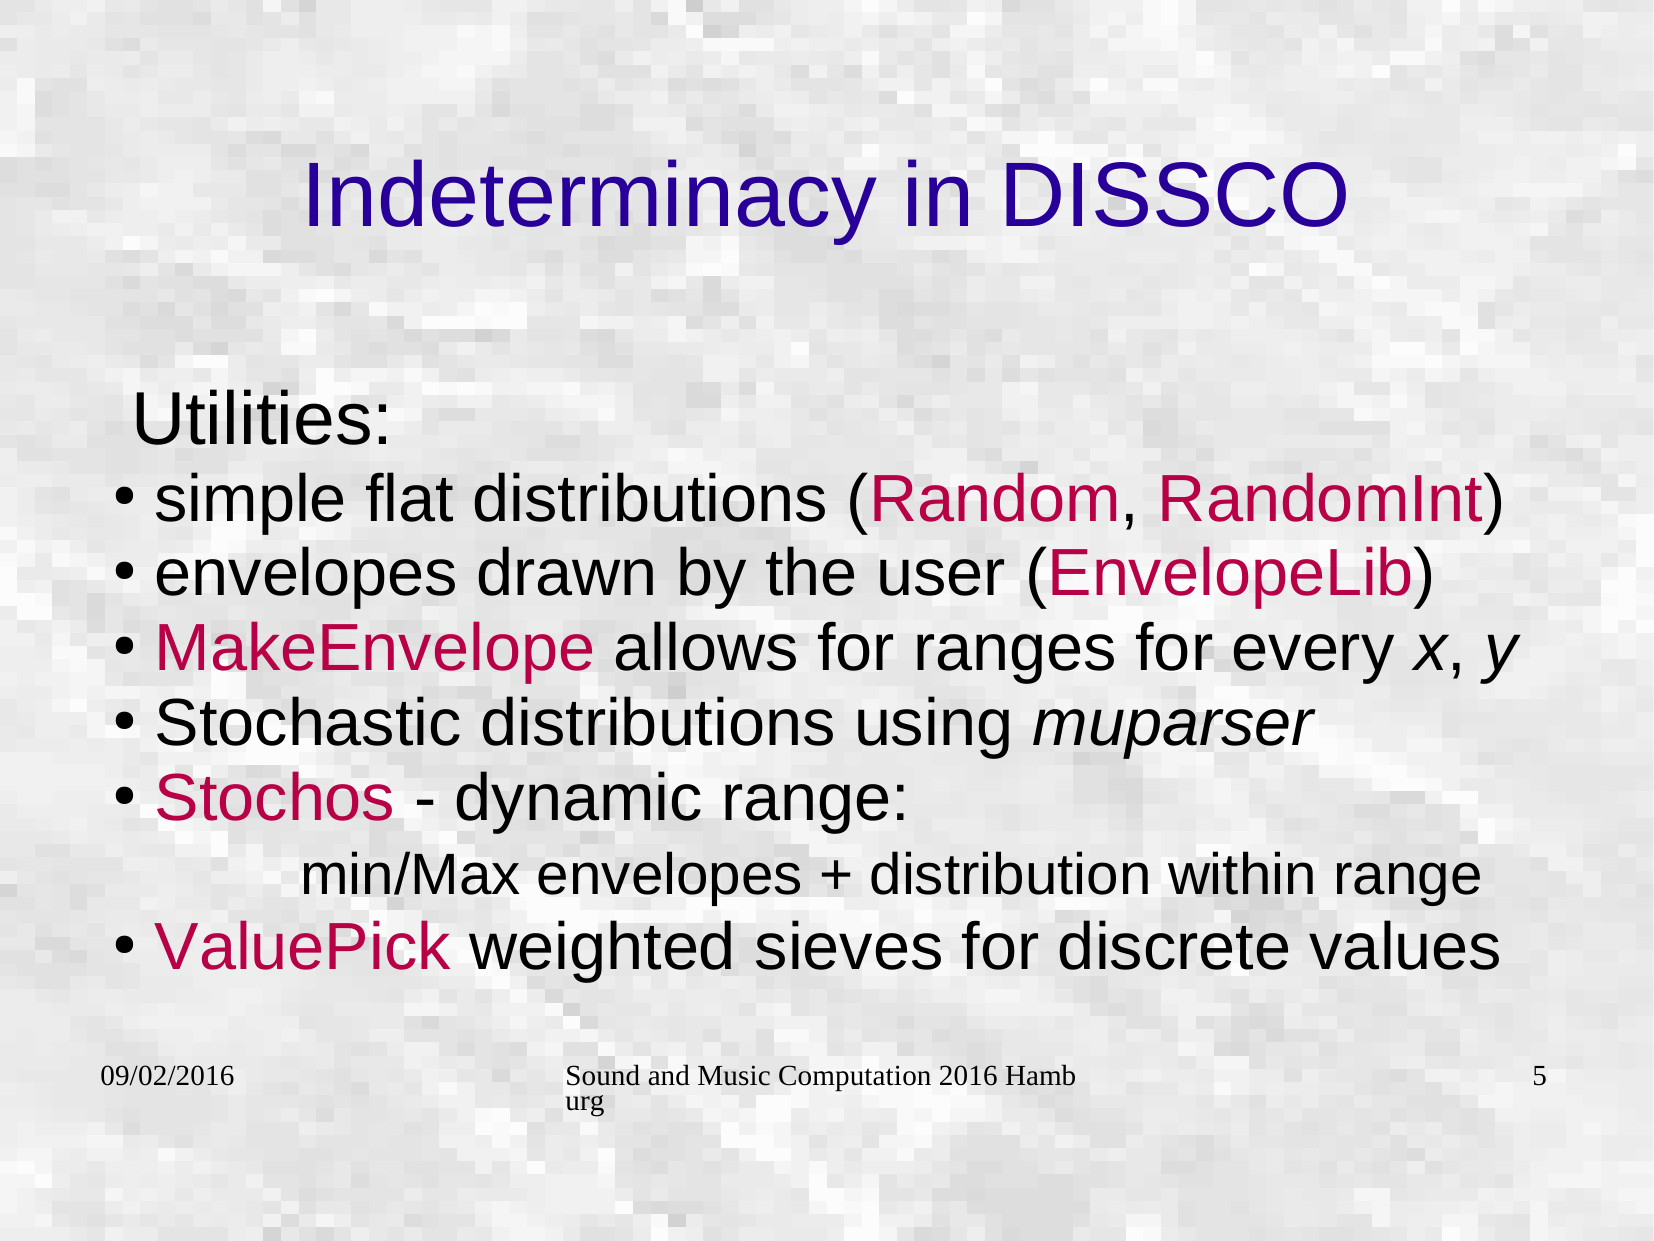

# Indeterminacy in DISSCO
 Utilities:
 simple flat distributions (Random, RandomInt)
 envelopes drawn by the user (EnvelopeLib)
 MakeEnvelope allows for ranges for every x, y
 Stochastic distributions using muparser
 Stochos - dynamic range:
 min/Max envelopes + distribution within range
 ValuePick weighted sieves for discrete values
09/02/2016
Sound and Music Computation 2016 Hamburg
5